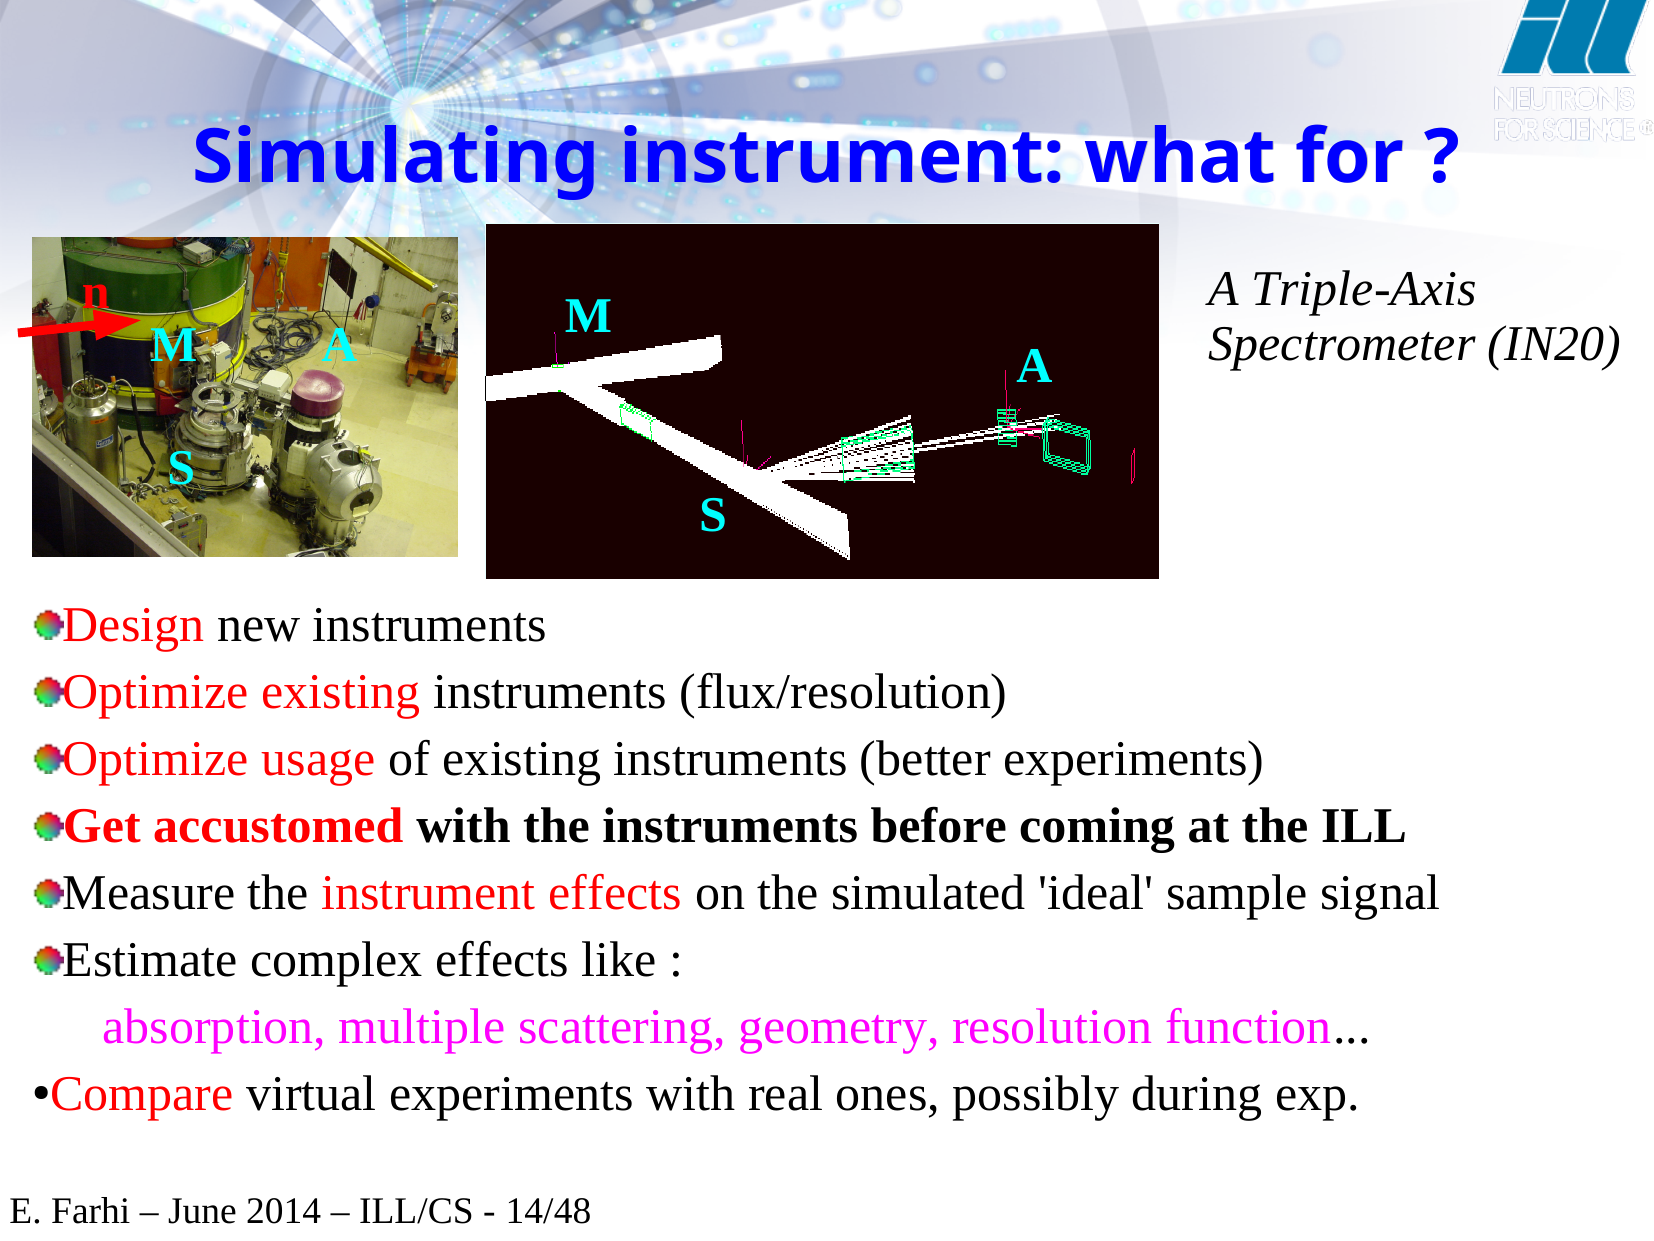

# Simulating instrument: what for ?
A Triple-Axis
Spectrometer (IN20)
n
M
M
A
A
S
S
Design new instruments
Optimize existing instruments (flux/resolution)
Optimize usage of existing instruments (better experiments)
Get accustomed with the instruments before coming at the ILL
Measure the instrument effects on the simulated 'ideal' sample signal
Estimate complex effects like :
absorption, multiple scattering, geometry, resolution function...
Compare virtual experiments with real ones, possibly during exp.